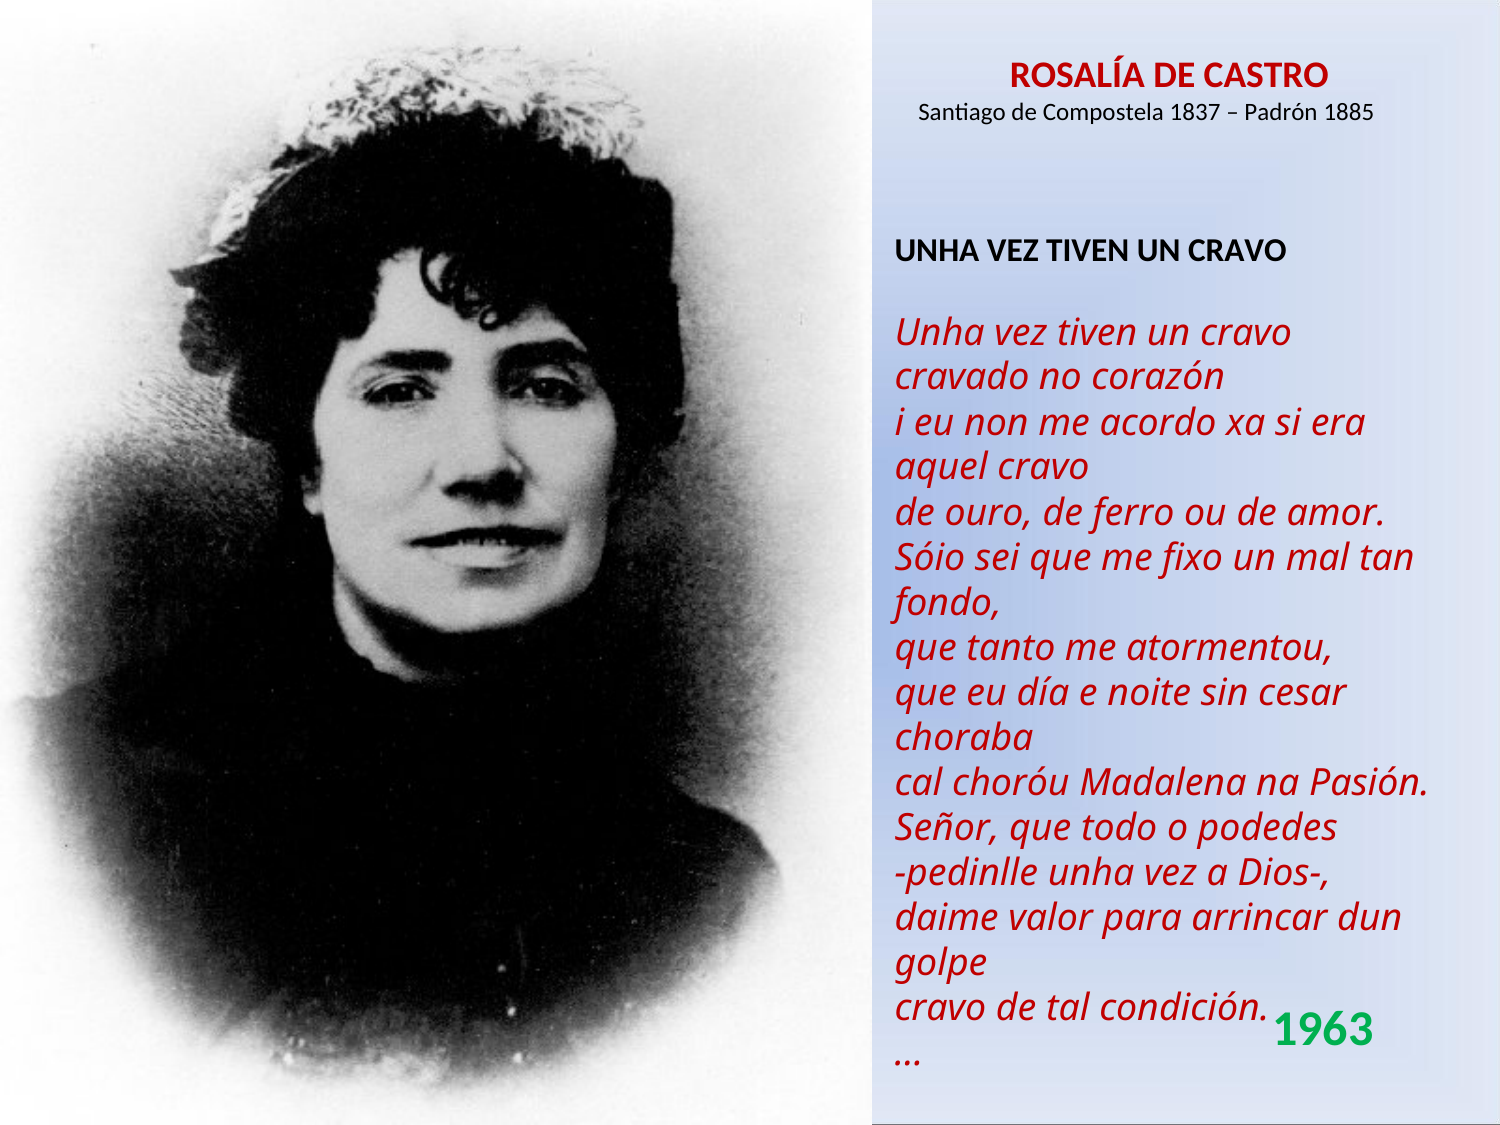

ROSALÍA DE CASTRO
Santiago de Compostela 1837 – Padrón 1885
UNHA VEZ TIVEN UN CRAVO
Unha vez tiven un cravo
cravado no corazón
i eu non me acordo xa si era aquel cravo
de ouro, de ferro ou de amor.
Sóio sei que me fixo un mal tan fondo,
que tanto me atormentou,
que eu día e noite sin cesar choraba
cal choróu Madalena na Pasión.
Señor, que todo o podedes
-pedinlle unha vez a Dios-,
daime valor para arrincar dun golpe
cravo de tal condición.
…
FOLLAS NOVAS
1963